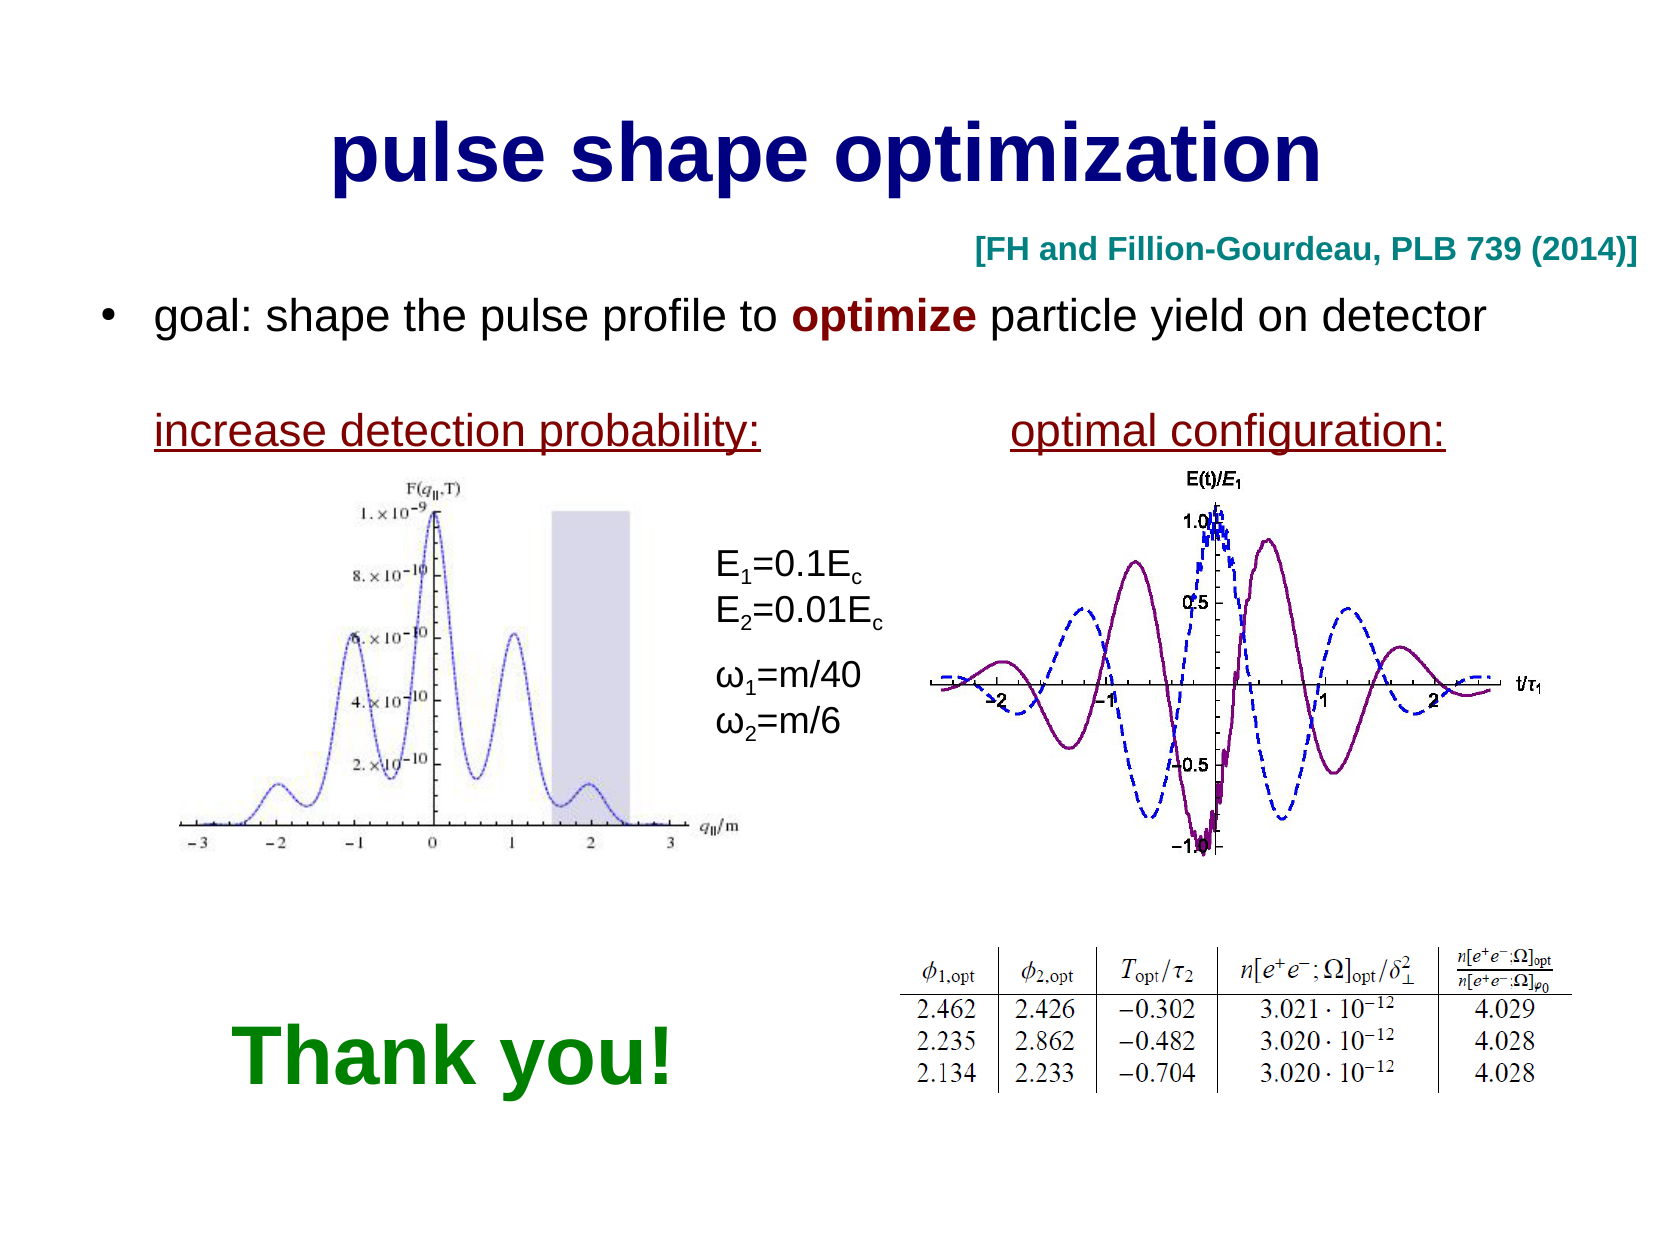

# pulse shape optimization
[FH and Fillion-Gourdeau, PLB 739 (2014)]
goal: shape the pulse profile to optimize particle yield on detector
increase detection probability:
optimal configuration:
E1=0.1Ec
E2=0.01Ec
ω1=m/40
ω2=m/6
Thank you!